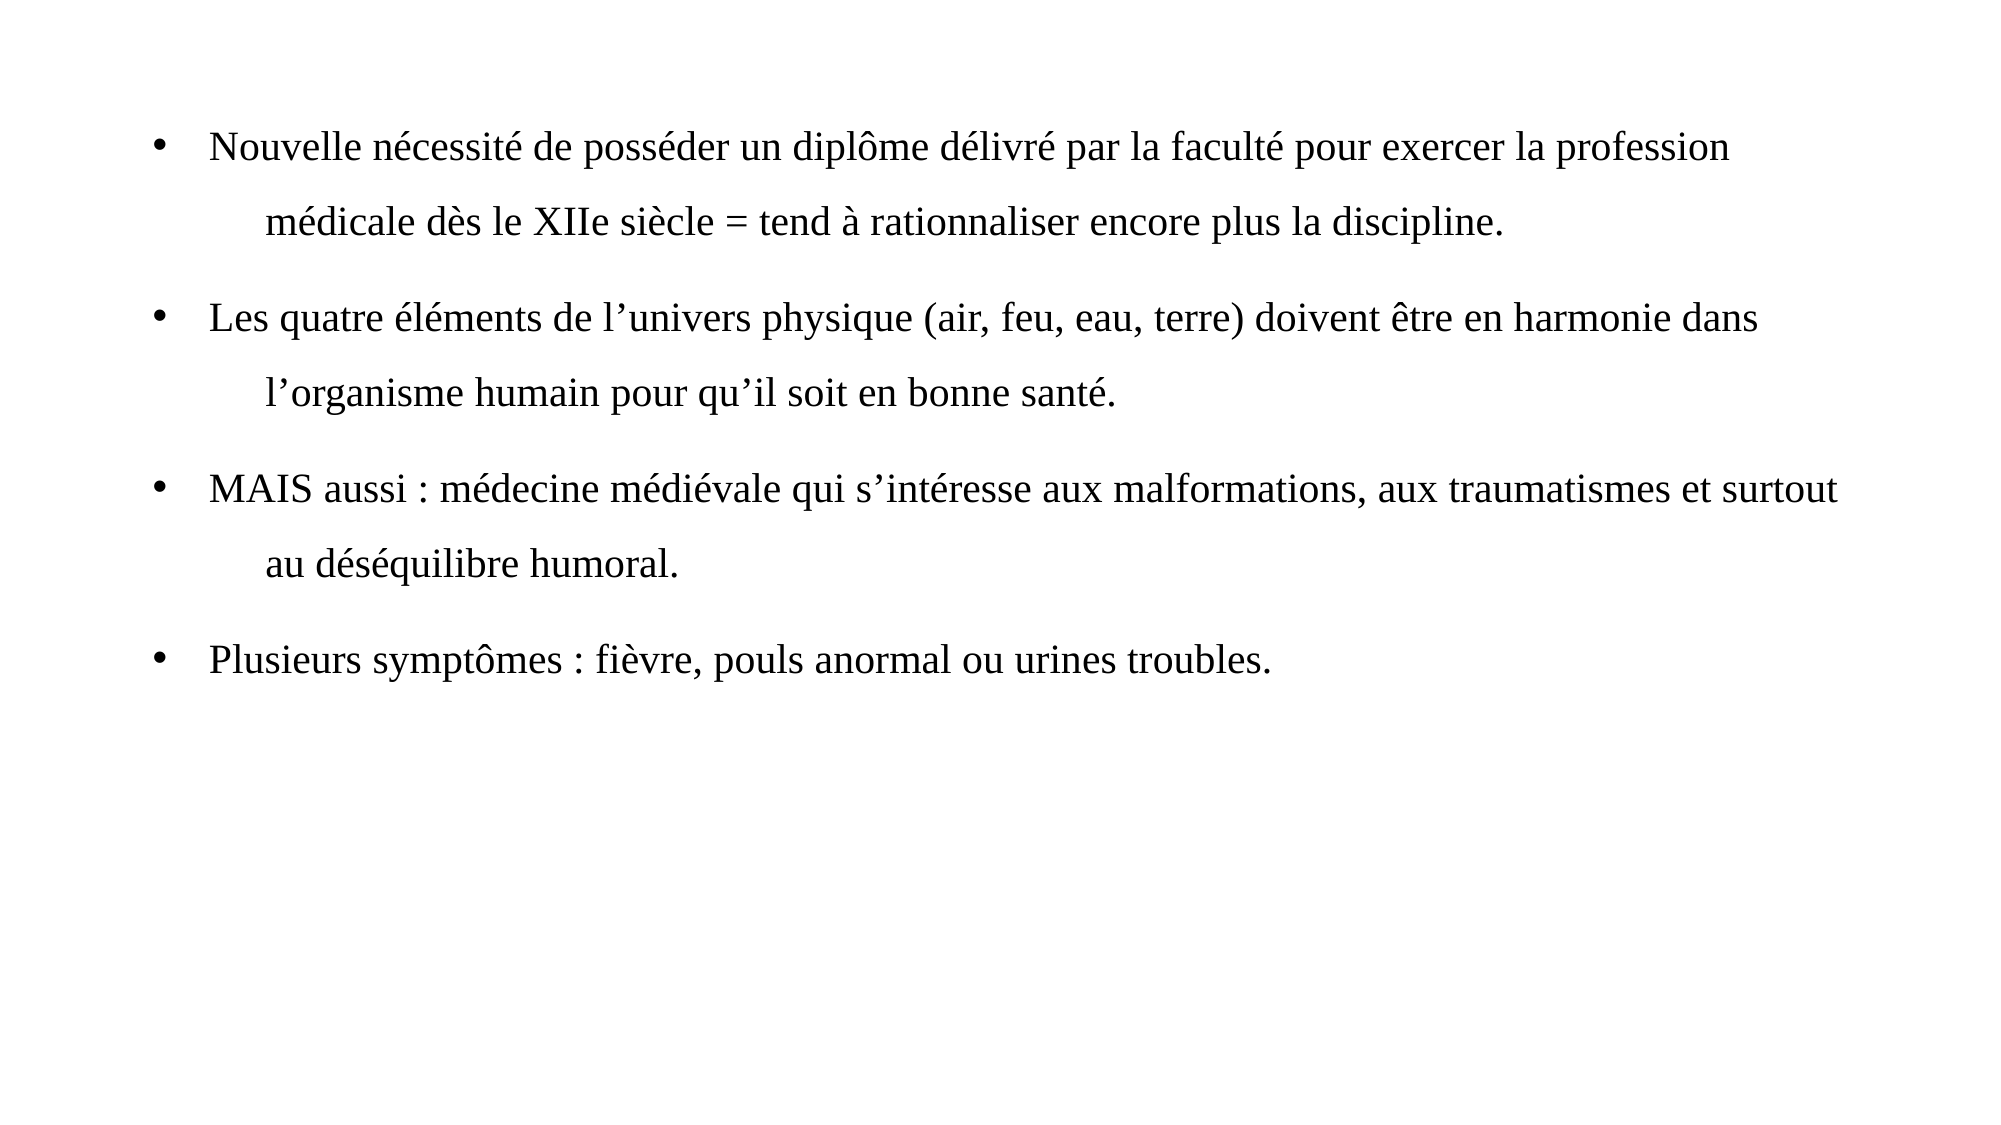

# Nouvelle nécessité de posséder un diplôme délivré par la faculté pour exercer la profession médicale dès le XIIe siècle = tend à rationnaliser encore plus la discipline.
Les quatre éléments de l’univers physique (air, feu, eau, terre) doivent être en harmonie dans l’organisme humain pour qu’il soit en bonne santé.
MAIS aussi : médecine médiévale qui s’intéresse aux malformations, aux traumatismes et surtout au déséquilibre humoral.
Plusieurs symptômes : fièvre, pouls anormal ou urines troubles.